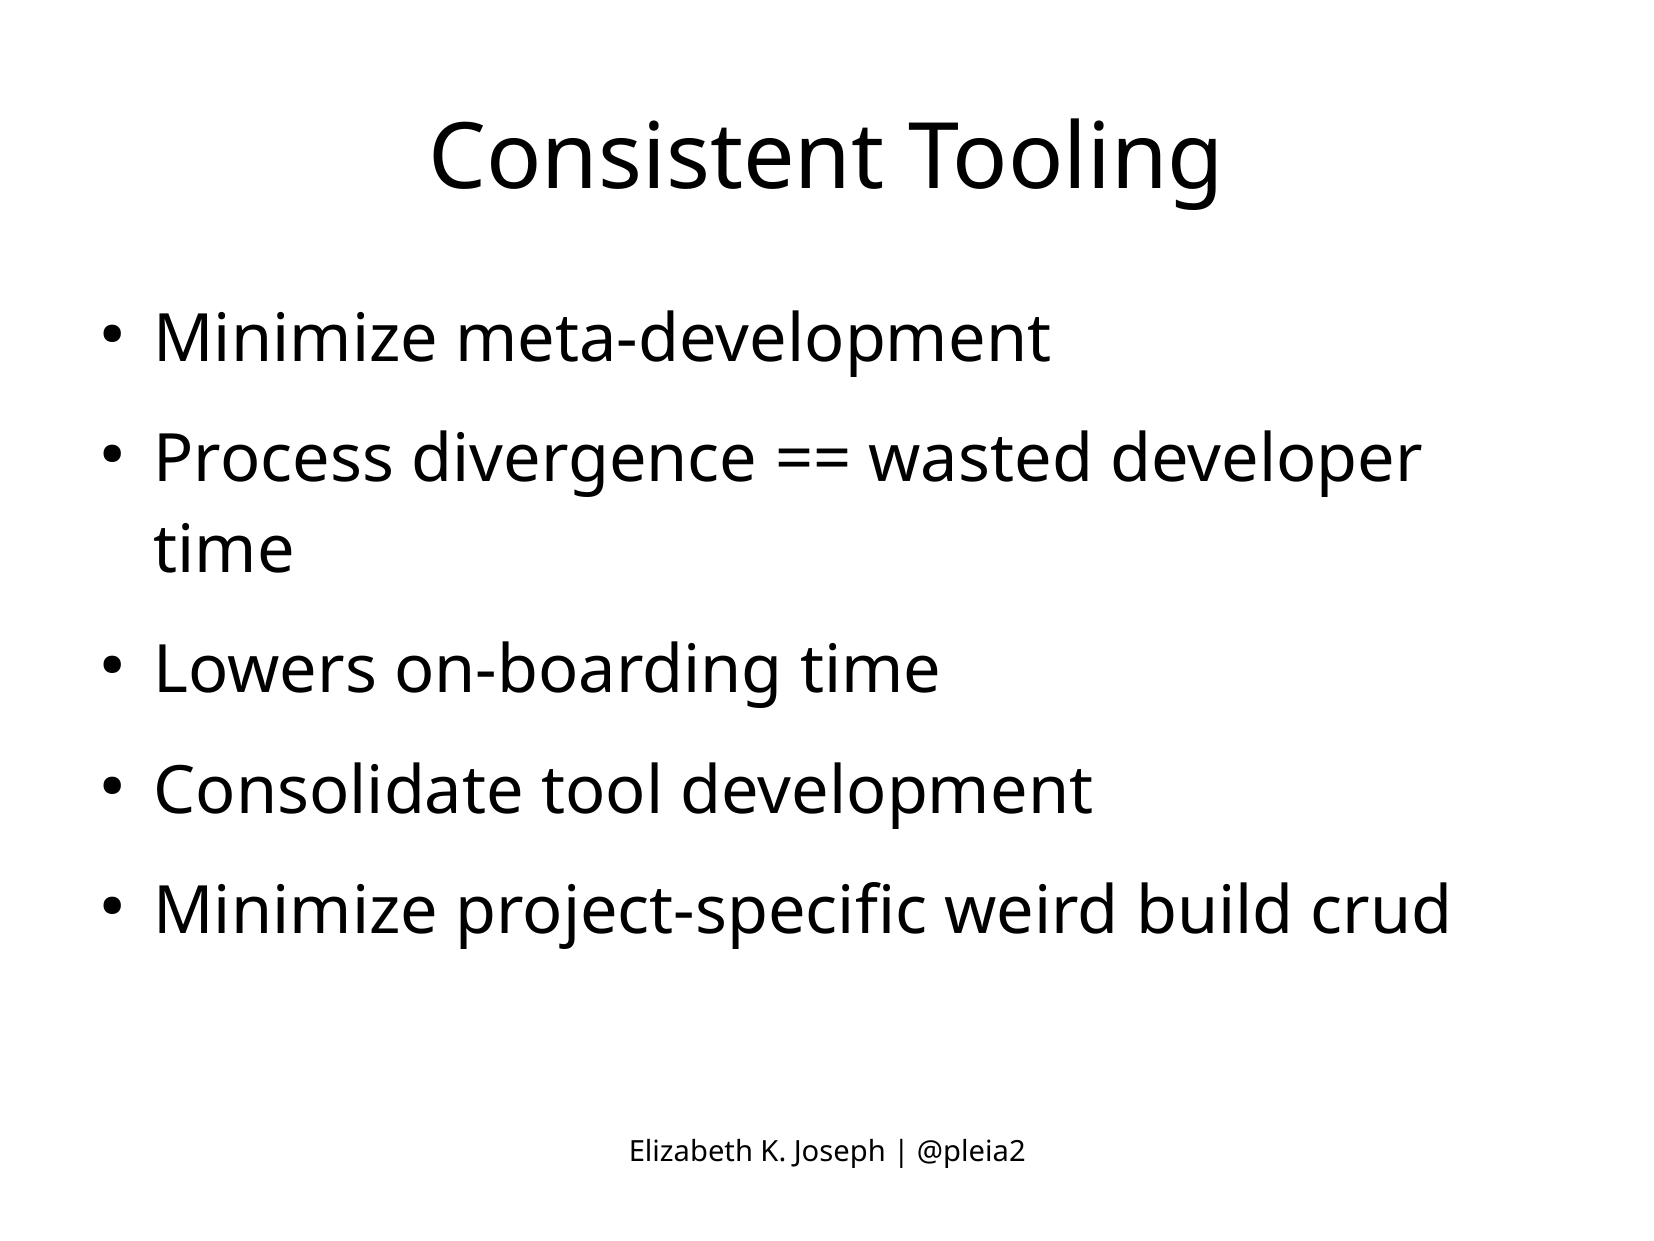

# Consistent Tooling
Minimize meta-development
Process divergence == wasted developer time
Lowers on-boarding time
Consolidate tool development
Minimize project-specific weird build crud
Elizabeth K. Joseph | @pleia2